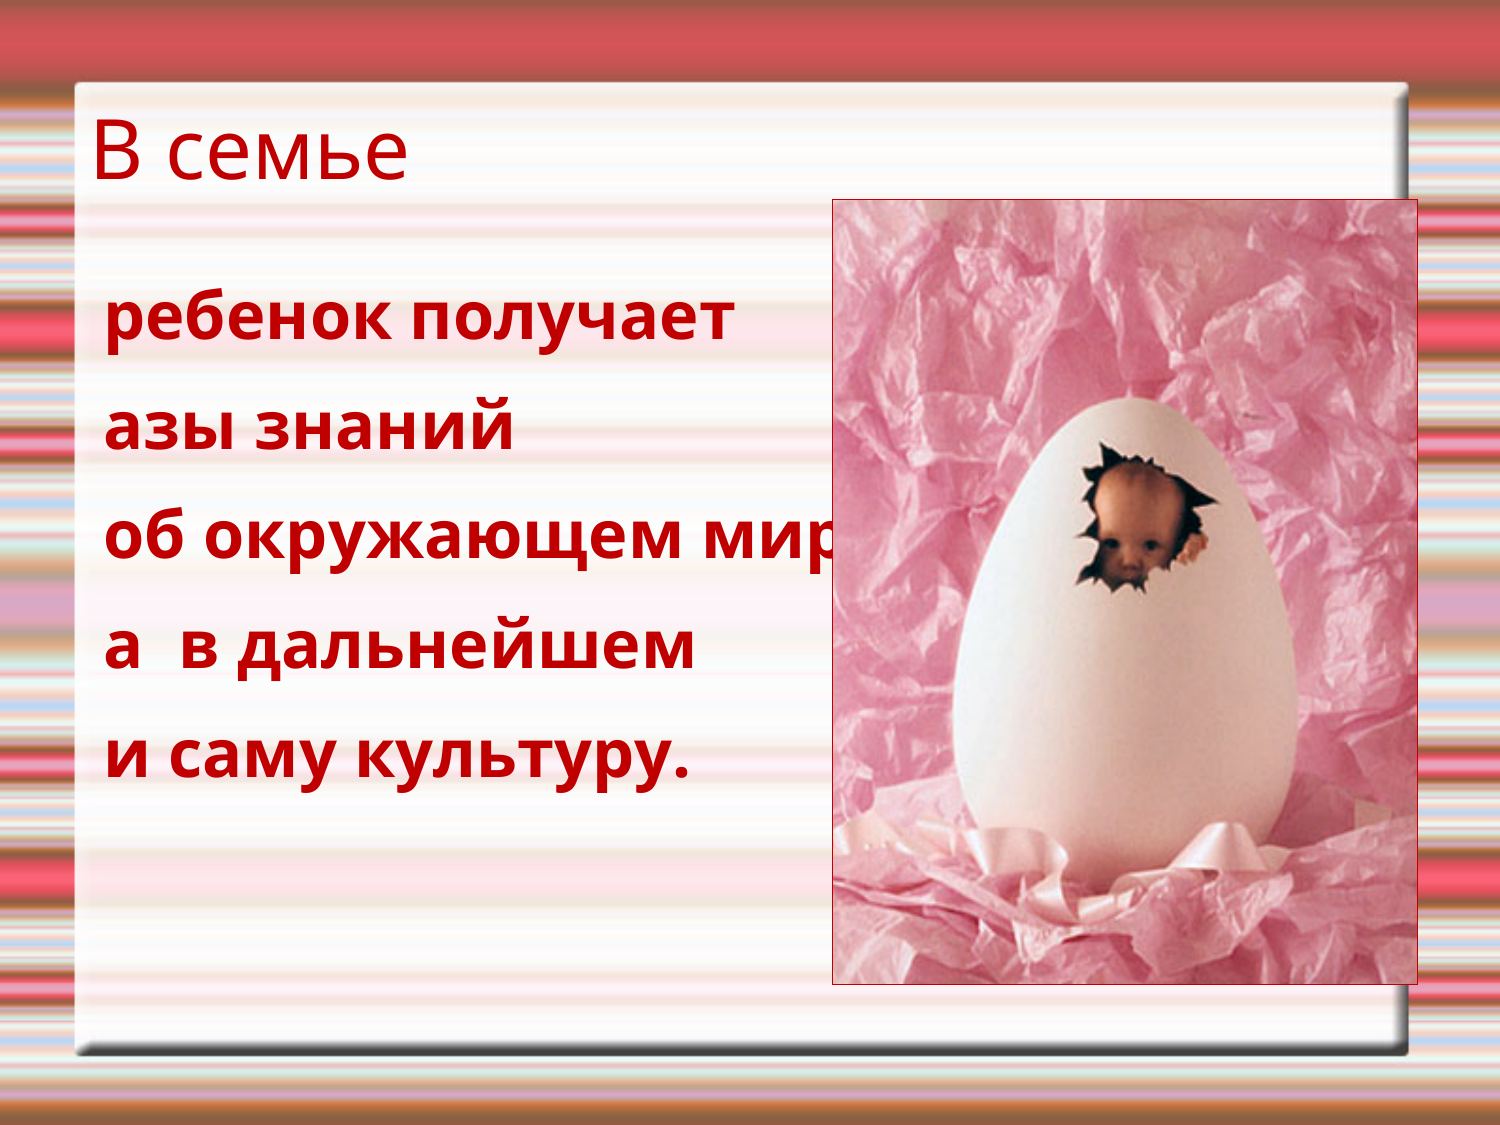

# В семье
ребенок получает
азы знаний
об окружающем мире,
а  в дальнейшем
и саму культуру.